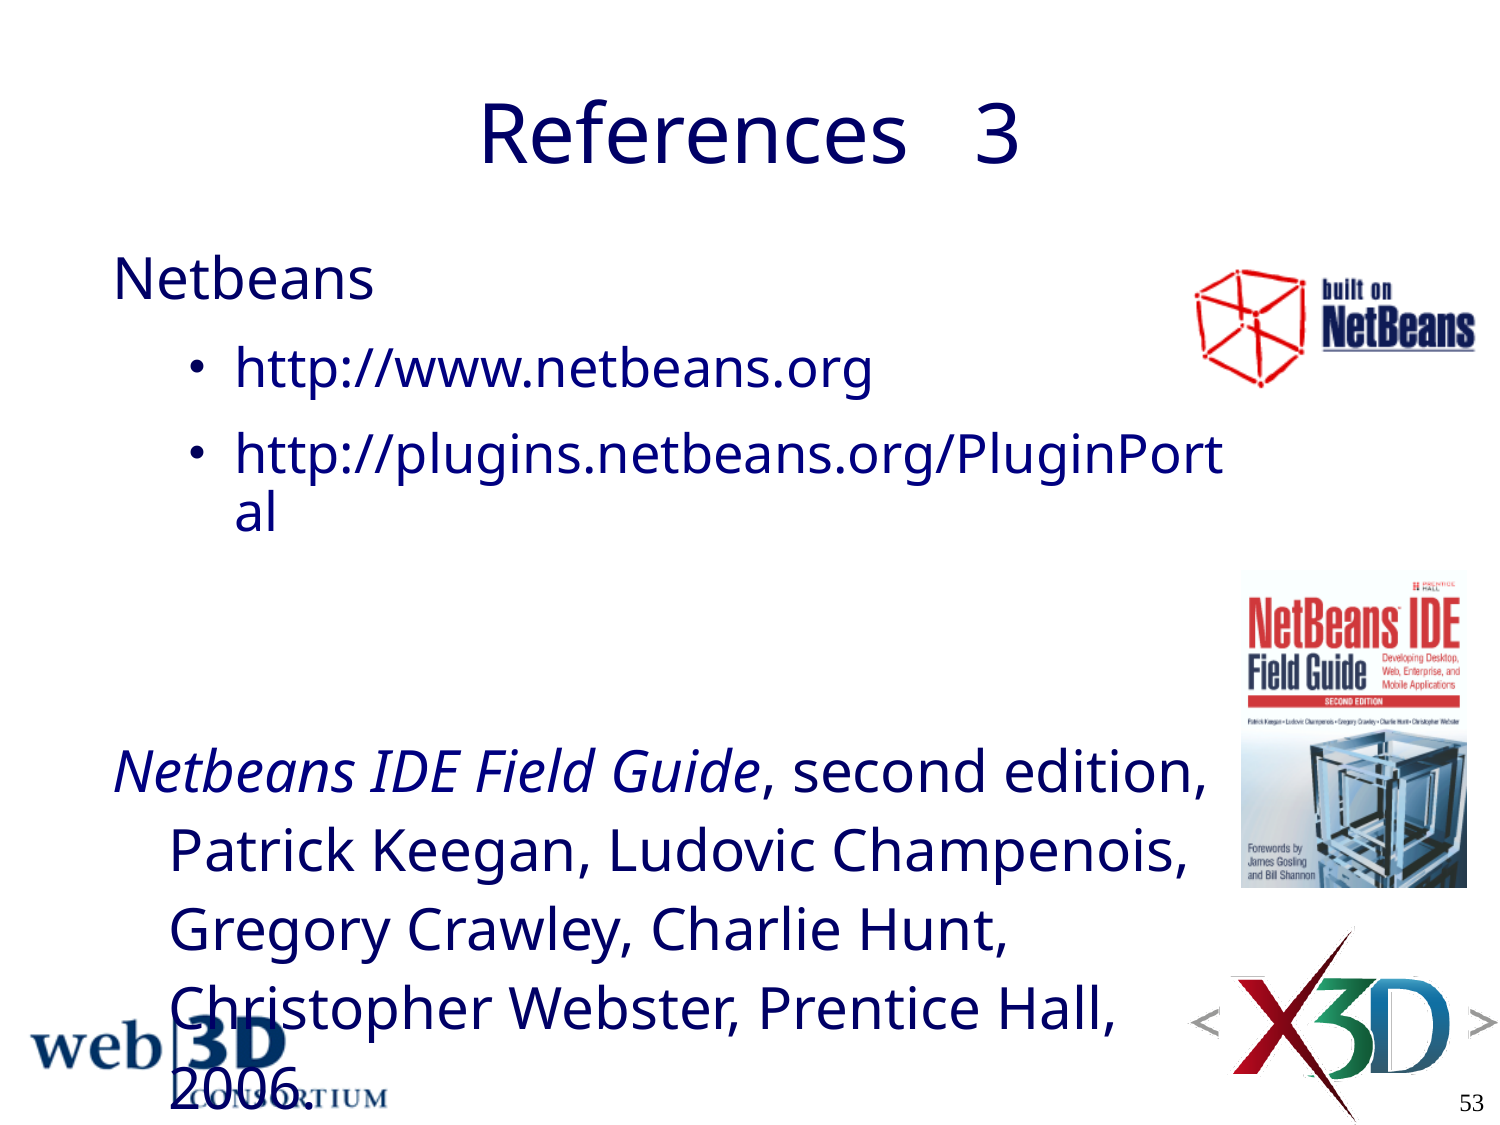

# References 3
Netbeans
http://www.netbeans.org
http://plugins.netbeans.org/PluginPortal
Netbeans IDE Field Guide, second edition, Patrick Keegan, Ludovic Champenois, Gregory Crawley, Charlie Hunt, Christopher Webster, Prentice Hall, 2006.
http://www.netbeans.org/kb/articles/NBFieldGuide.html